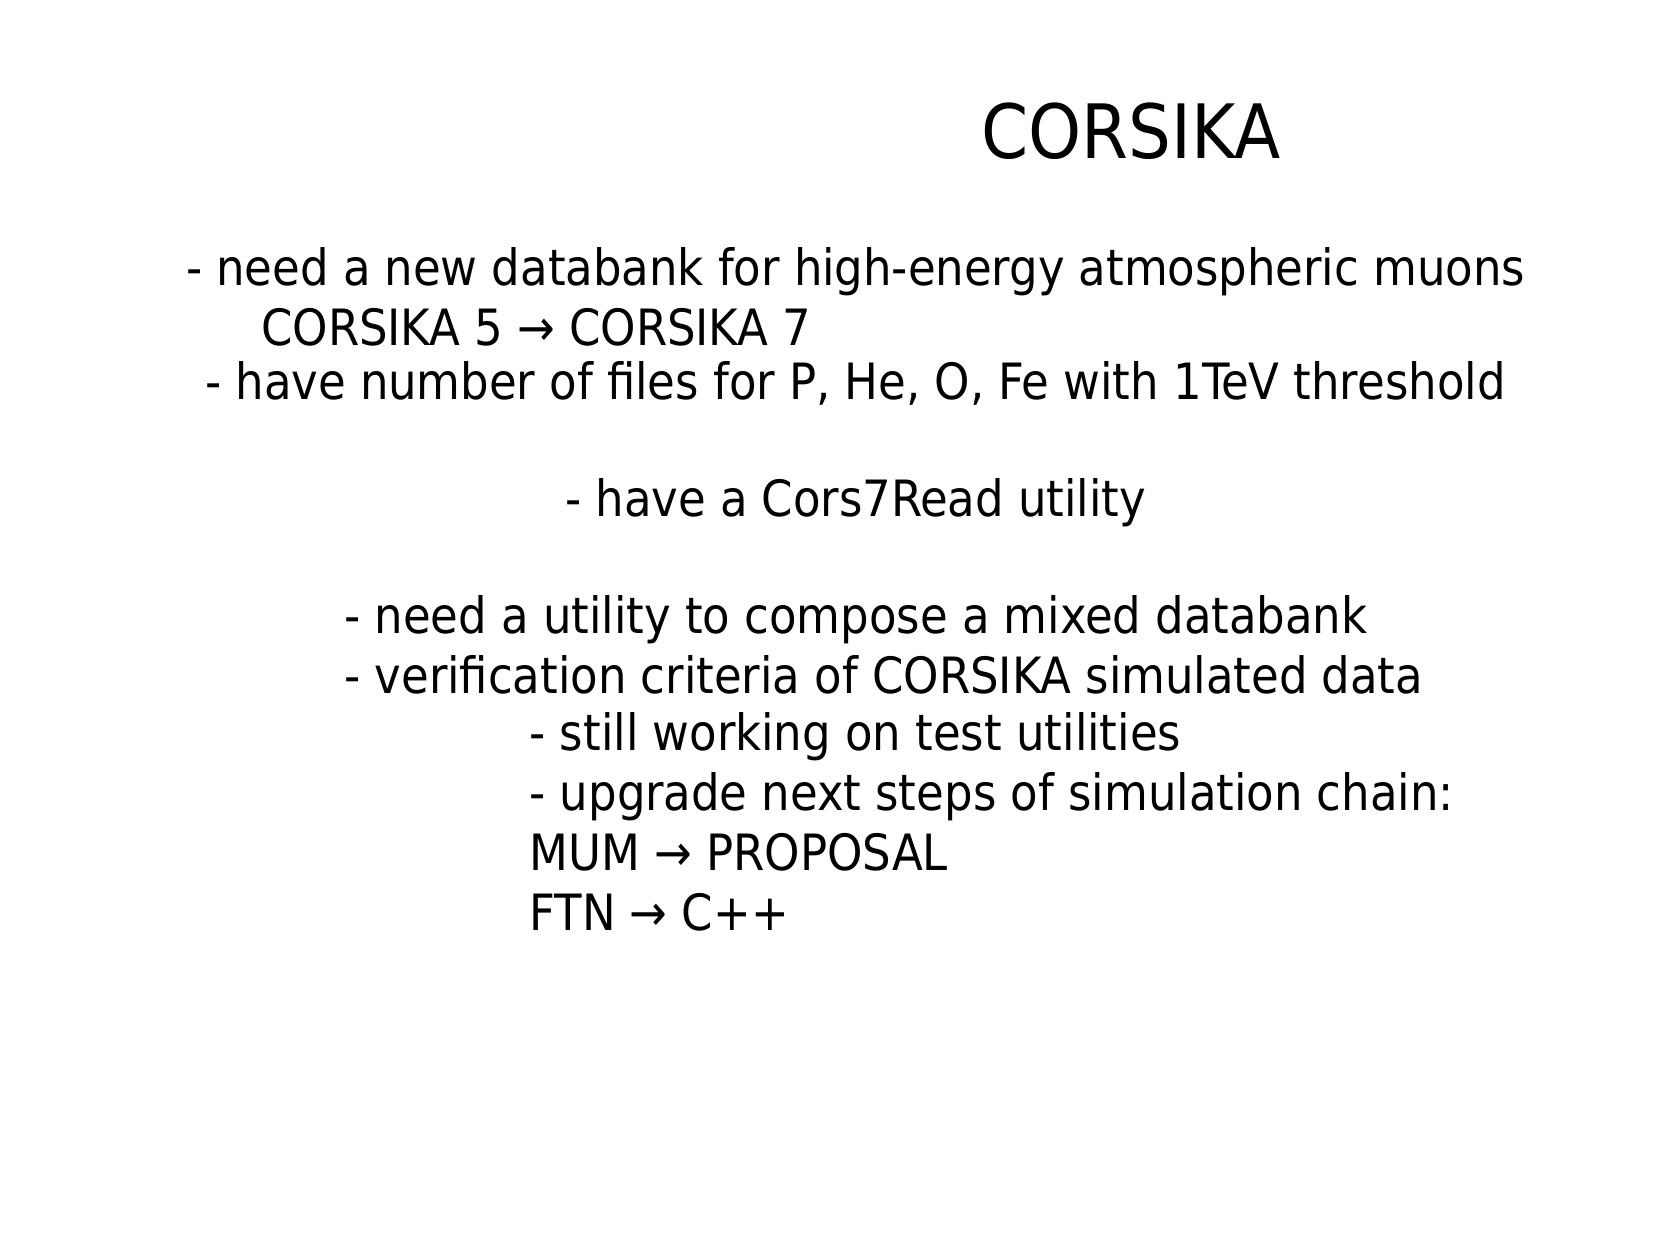

CORSIKA
- need a new databank for high-energy atmospheric muons
	CORSIKA 5 → CORSIKA 7
- have number of files for P, He, O, Fe with 1TeV threshold
- have a Cors7Read utility
- need a utility to compose a mixed databank
- verification criteria of CORSIKA simulated data
- still working on test utilities
- upgrade next steps of simulation chain:
MUM → PROPOSAL
FTN → C++